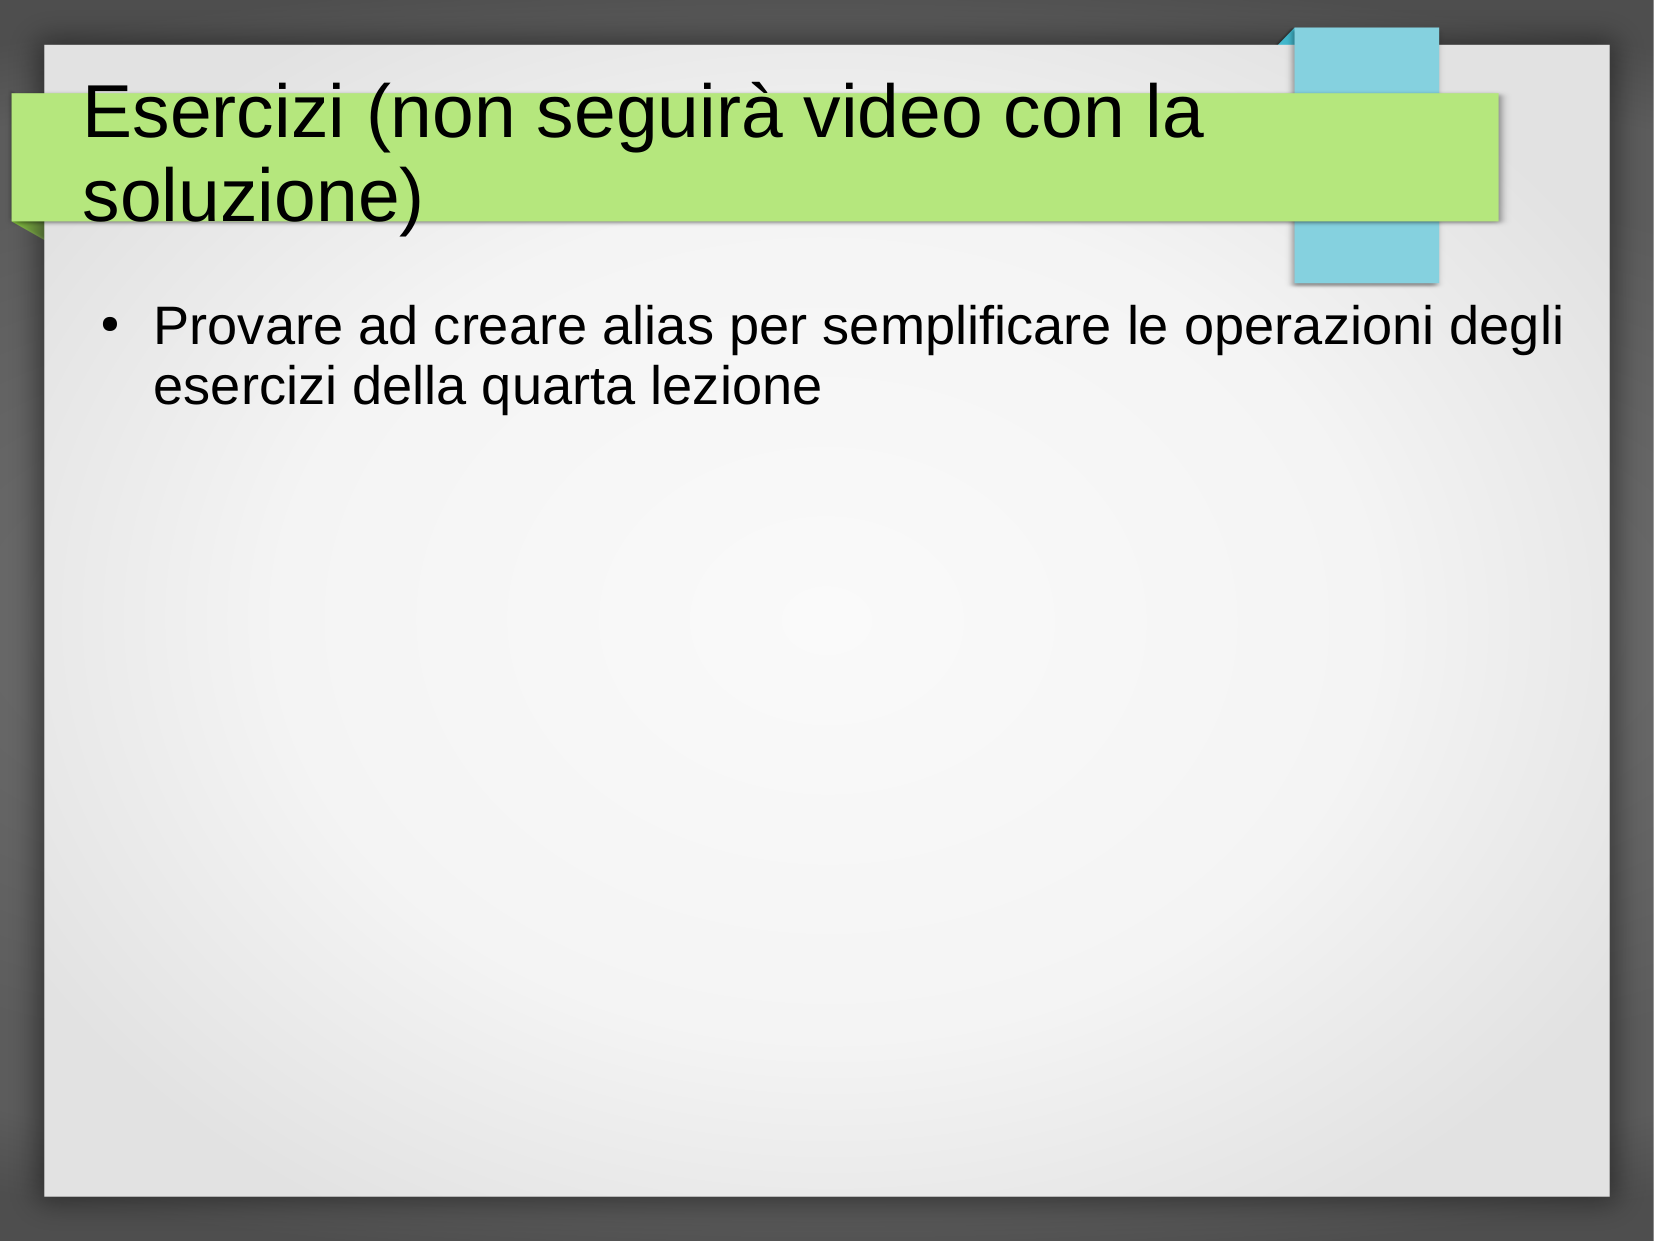

# Esercizi (non seguirà video con la soluzione)
Provare ad creare alias per semplificare le operazioni degli esercizi della quarta lezione